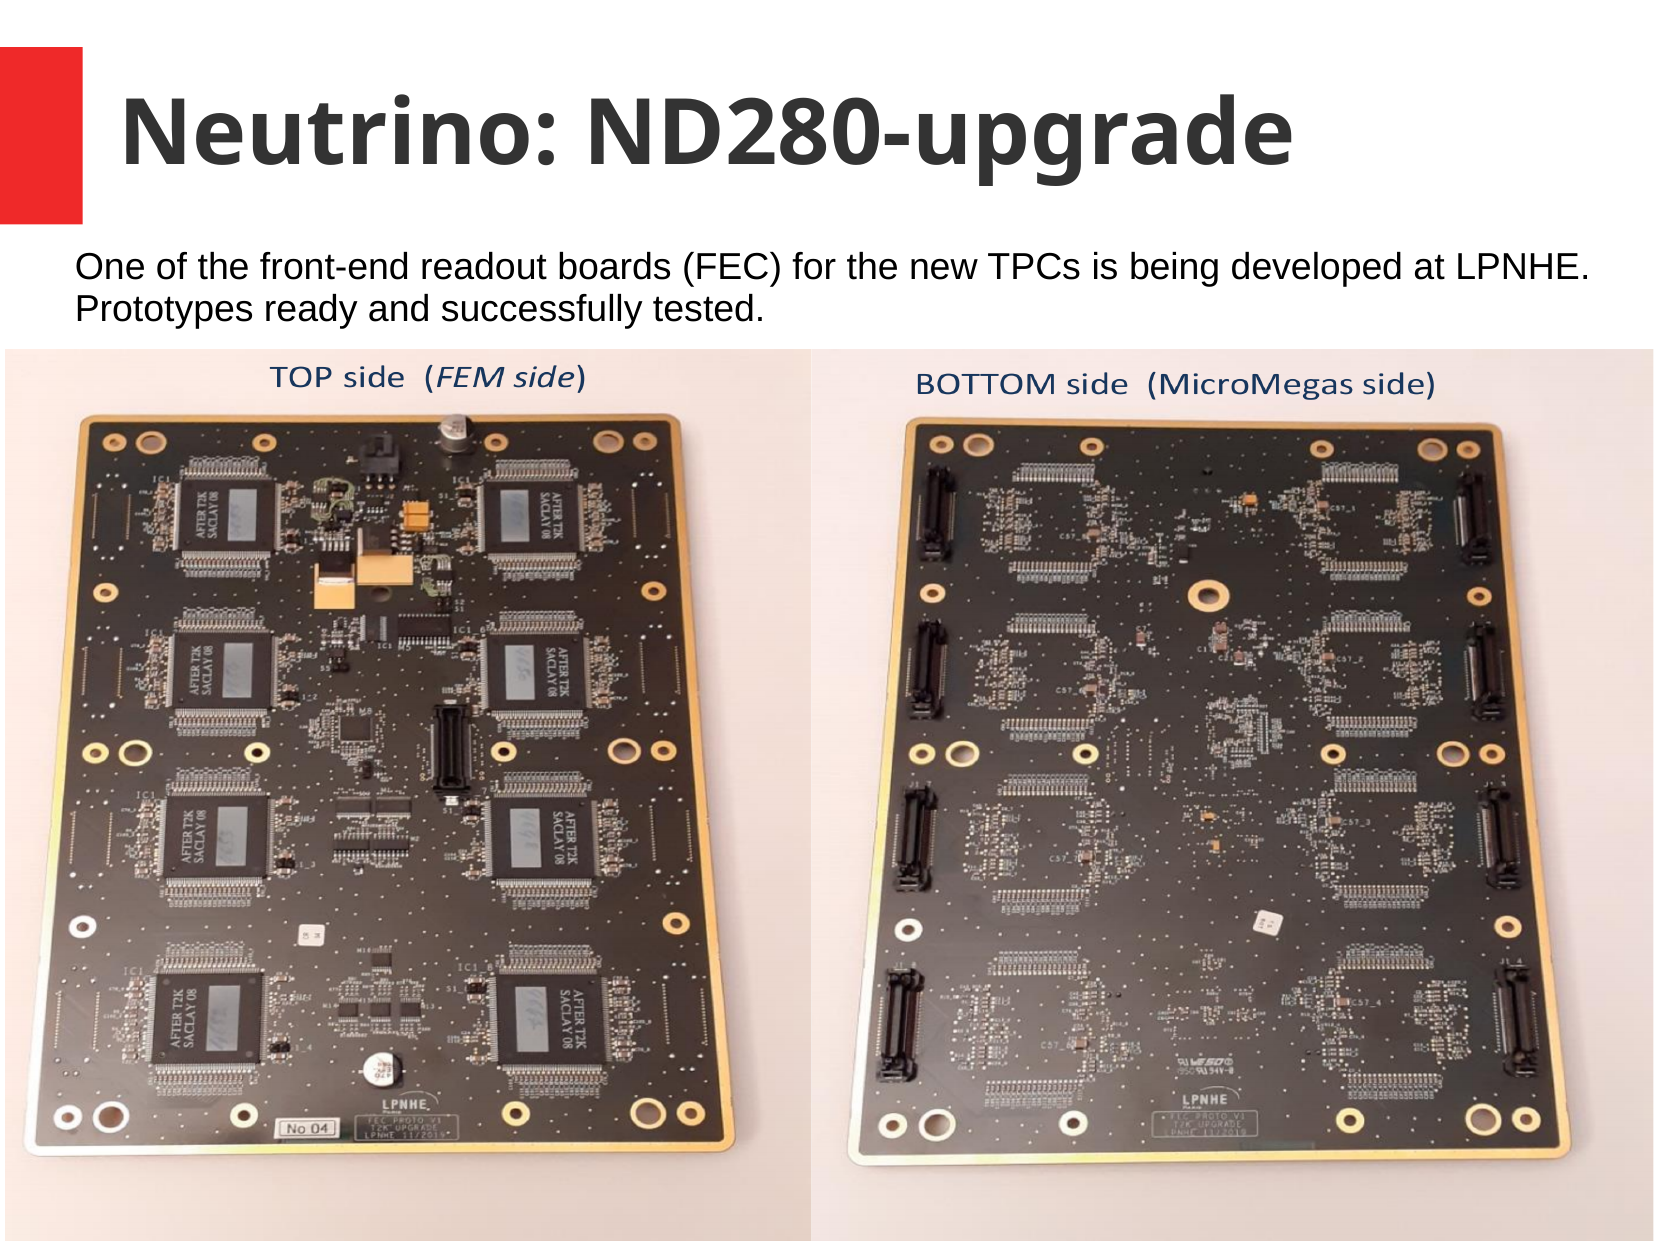

# Neutrino: ND280-upgrade
One of the front-end readout boards (FEC) for the new TPCs is being developed at LPNHE.
Prototypes ready and successfully tested.
4